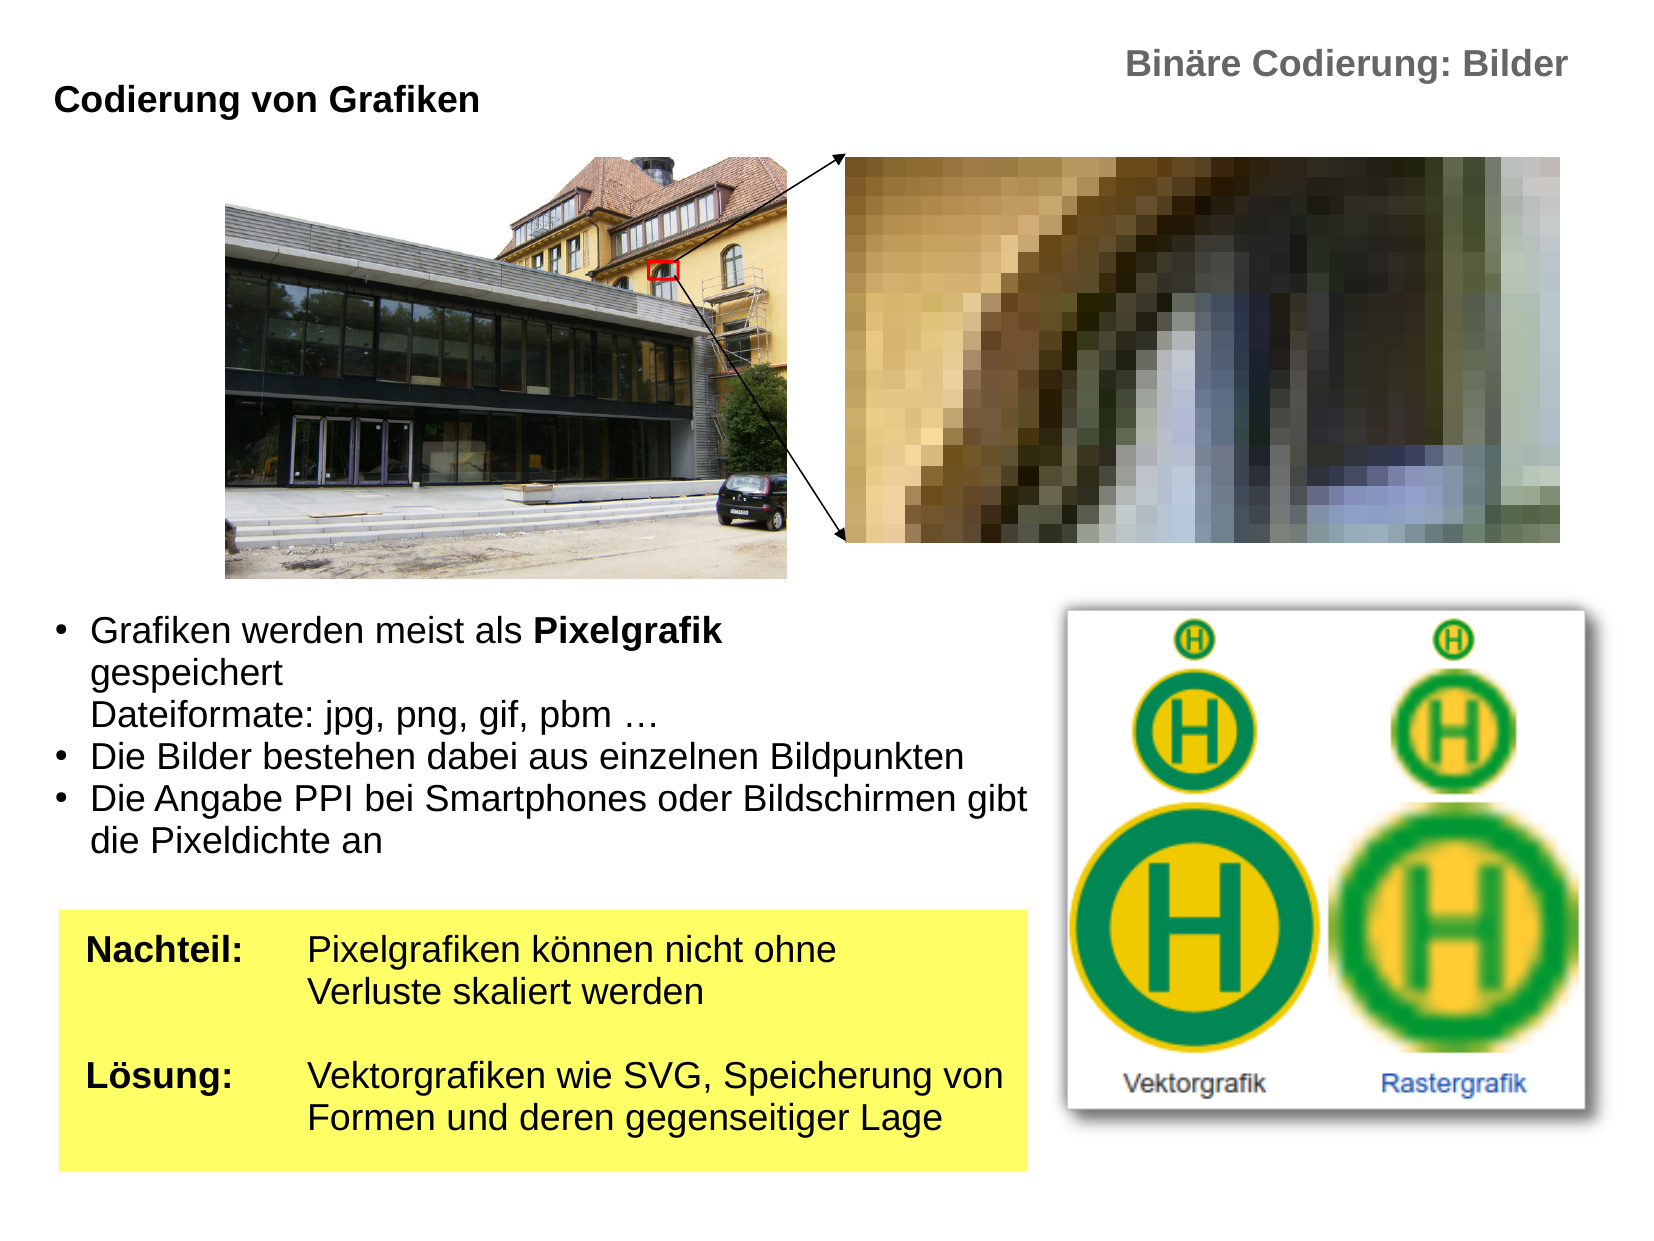

Binäre Codierung: Bilder
Codierung von Grafiken
Grafiken werden meist als Pixelgrafik
gespeichert
Dateiformate: jpg, png, gif, pbm …
Die Bilder bestehen dabei aus einzelnen Bildpunkten
Die Angabe PPI bei Smartphones oder Bildschirmen gibt
die Pixeldichte an
Nachteil: 	Pixelgrafiken können nicht ohne
			Verluste skaliert werden
Lösung: 	Vektorgrafiken wie SVG, Speicherung von
			Formen und deren gegenseitiger Lage